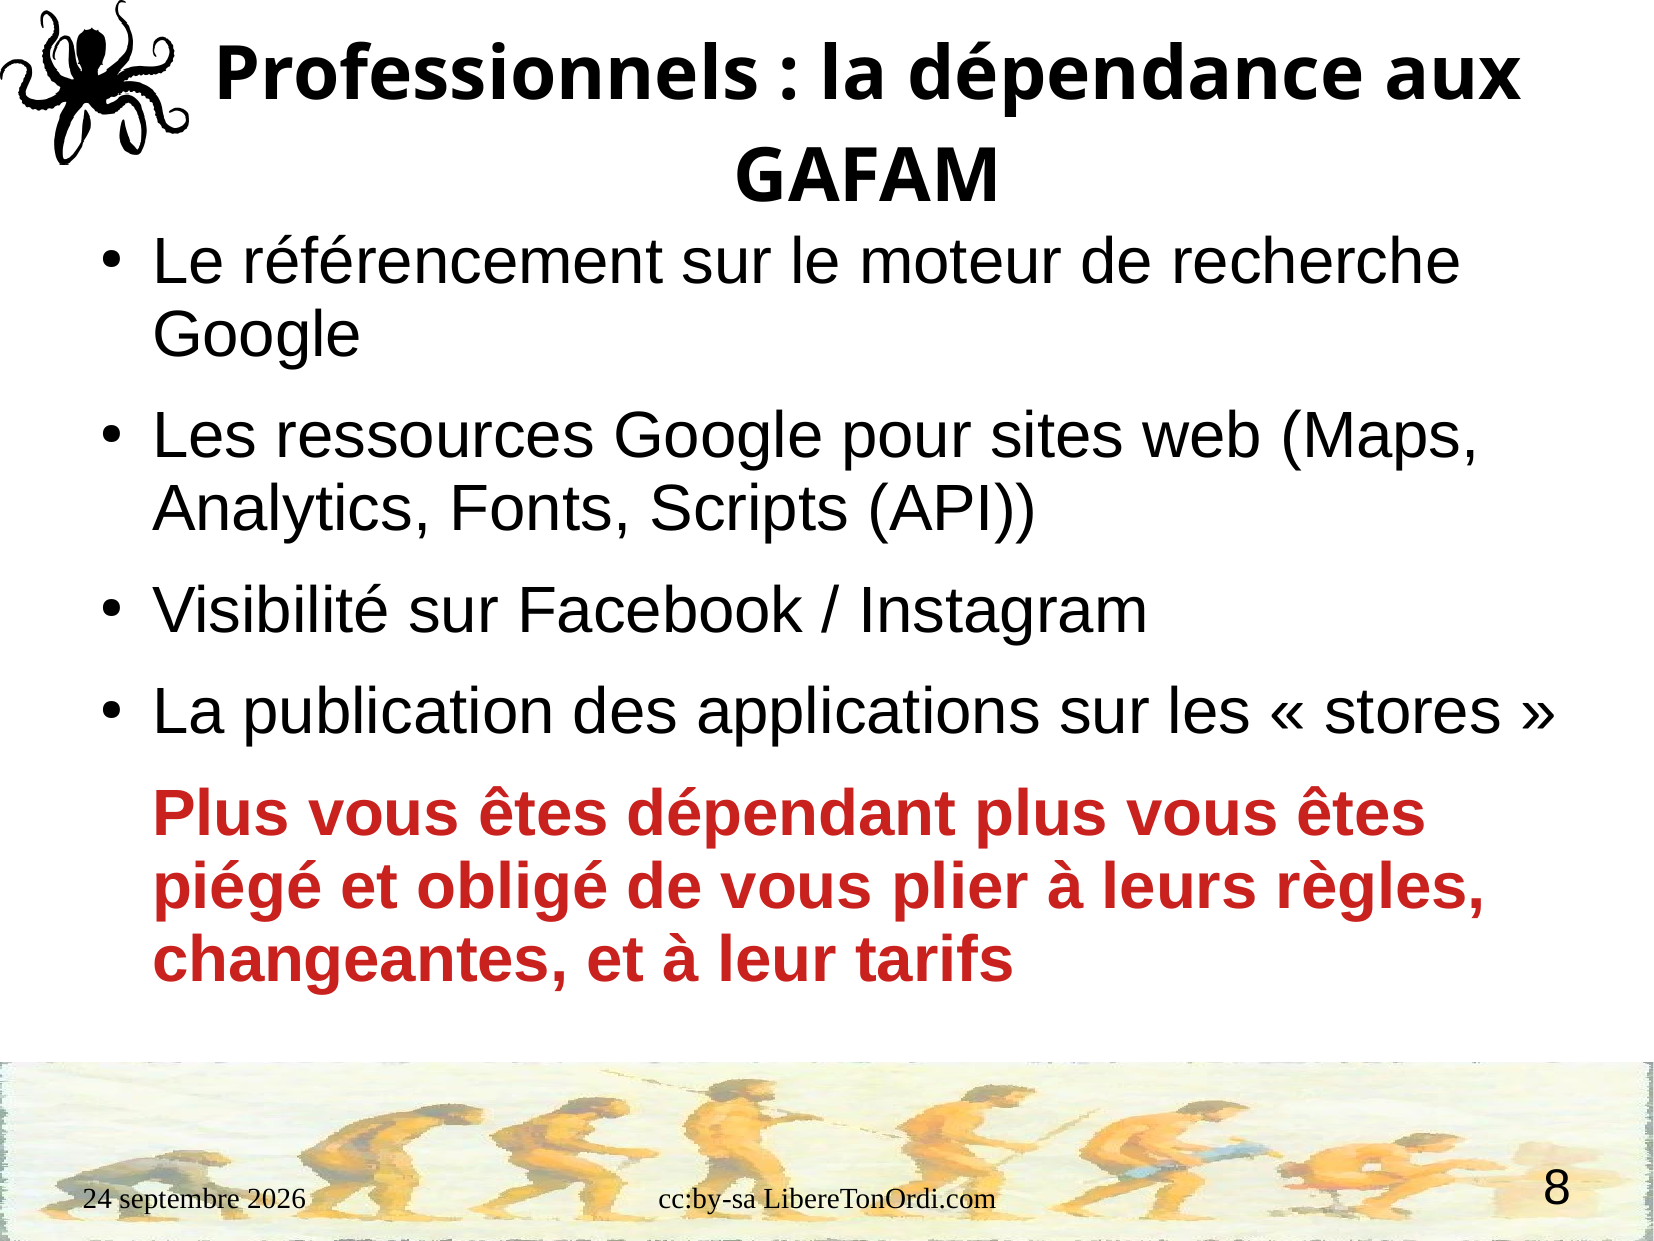

# Professionnels : la dépendance aux GAFAM
Le référencement sur le moteur de recherche Google
Les ressources Google pour sites web (Maps, Analytics, Fonts, Scripts (API))
Visibilité sur Facebook / Instagram
La publication des applications sur les « stores »
Plus vous êtes dépendant plus vous êtes piégé et obligé de vous plier à leurs règles, changeantes, et à leur tarifs
cc:by-sa LibereTonOrdi.com
8